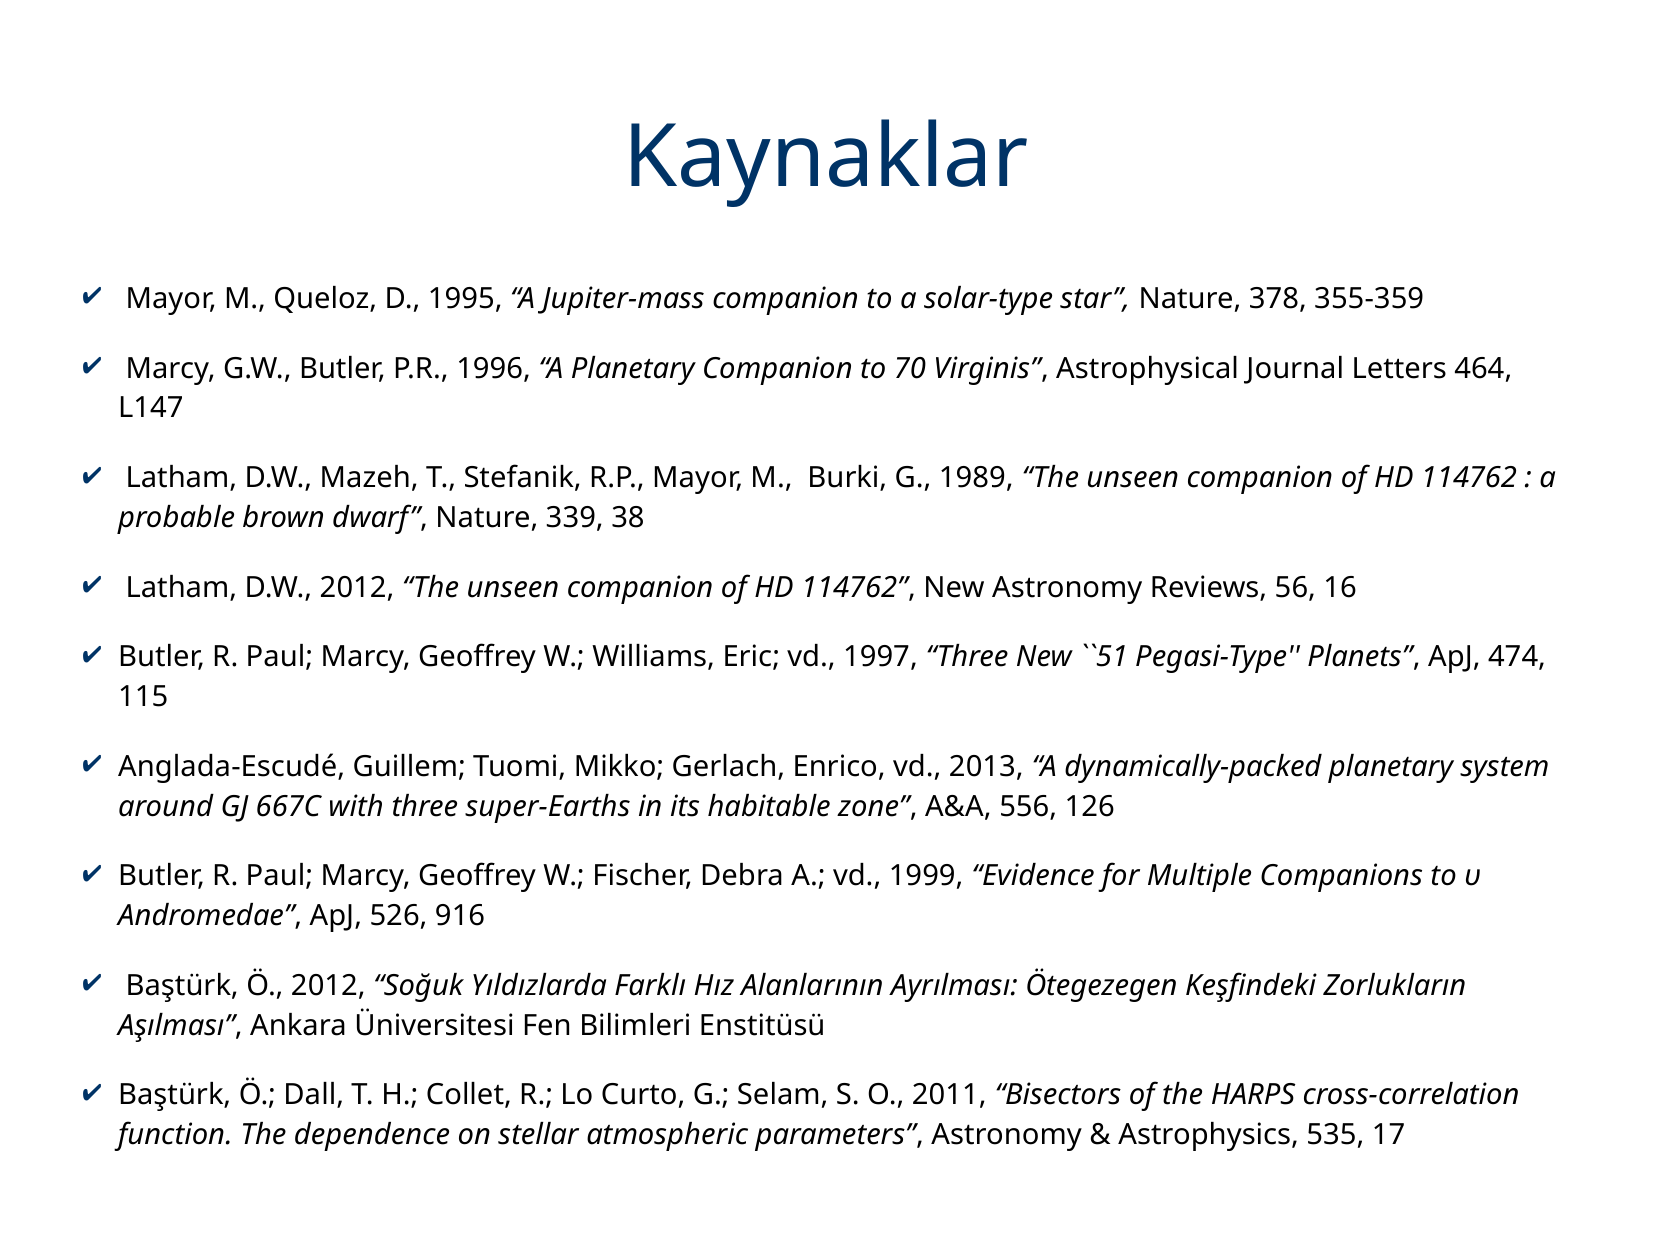

# Kaynaklar
 Mayor, M., Queloz, D., 1995, “A Jupiter-mass companion to a solar-type star”, Nature, 378, 355-359
 Marcy, G.W., Butler, P.R., 1996, “A Planetary Companion to 70 Virginis”, Astrophysical Journal Letters 464, L147
 Latham, D.W., Mazeh, T., Stefanik, R.P., Mayor, M., Burki, G., 1989, “The unseen companion of HD 114762 : a probable brown dwarf”, Nature, 339, 38
 Latham, D.W., 2012, “The unseen companion of HD 114762”, New Astronomy Reviews, 56, 16
Butler, R. Paul; Marcy, Geoffrey W.; Williams, Eric; vd., 1997, “Three New ``51 Pegasi-Type'' Planets”, ApJ, 474, 115
Anglada-Escudé, Guillem; Tuomi, Mikko; Gerlach, Enrico, vd., 2013, “A dynamically-packed planetary system around GJ 667C with three super-Earths in its habitable zone”, A&A, 556, 126
Butler, R. Paul; Marcy, Geoffrey W.; Fischer, Debra A.; vd., 1999, “Evidence for Multiple Companions to υ Andromedae”, ApJ, 526, 916
 Baştürk, Ö., 2012, “Soğuk Yıldızlarda Farklı Hız Alanlarının Ayrılması: Ötegezegen Keşfindeki Zorlukların Aşılması”, Ankara Üniversitesi Fen Bilimleri Enstitüsü
Baştürk, Ö.; Dall, T. H.; Collet, R.; Lo Curto, G.; Selam, S. O., 2011, “Bisectors of the HARPS cross-correlation function. The dependence on stellar atmospheric parameters”, Astronomy & Astrophysics, 535, 17